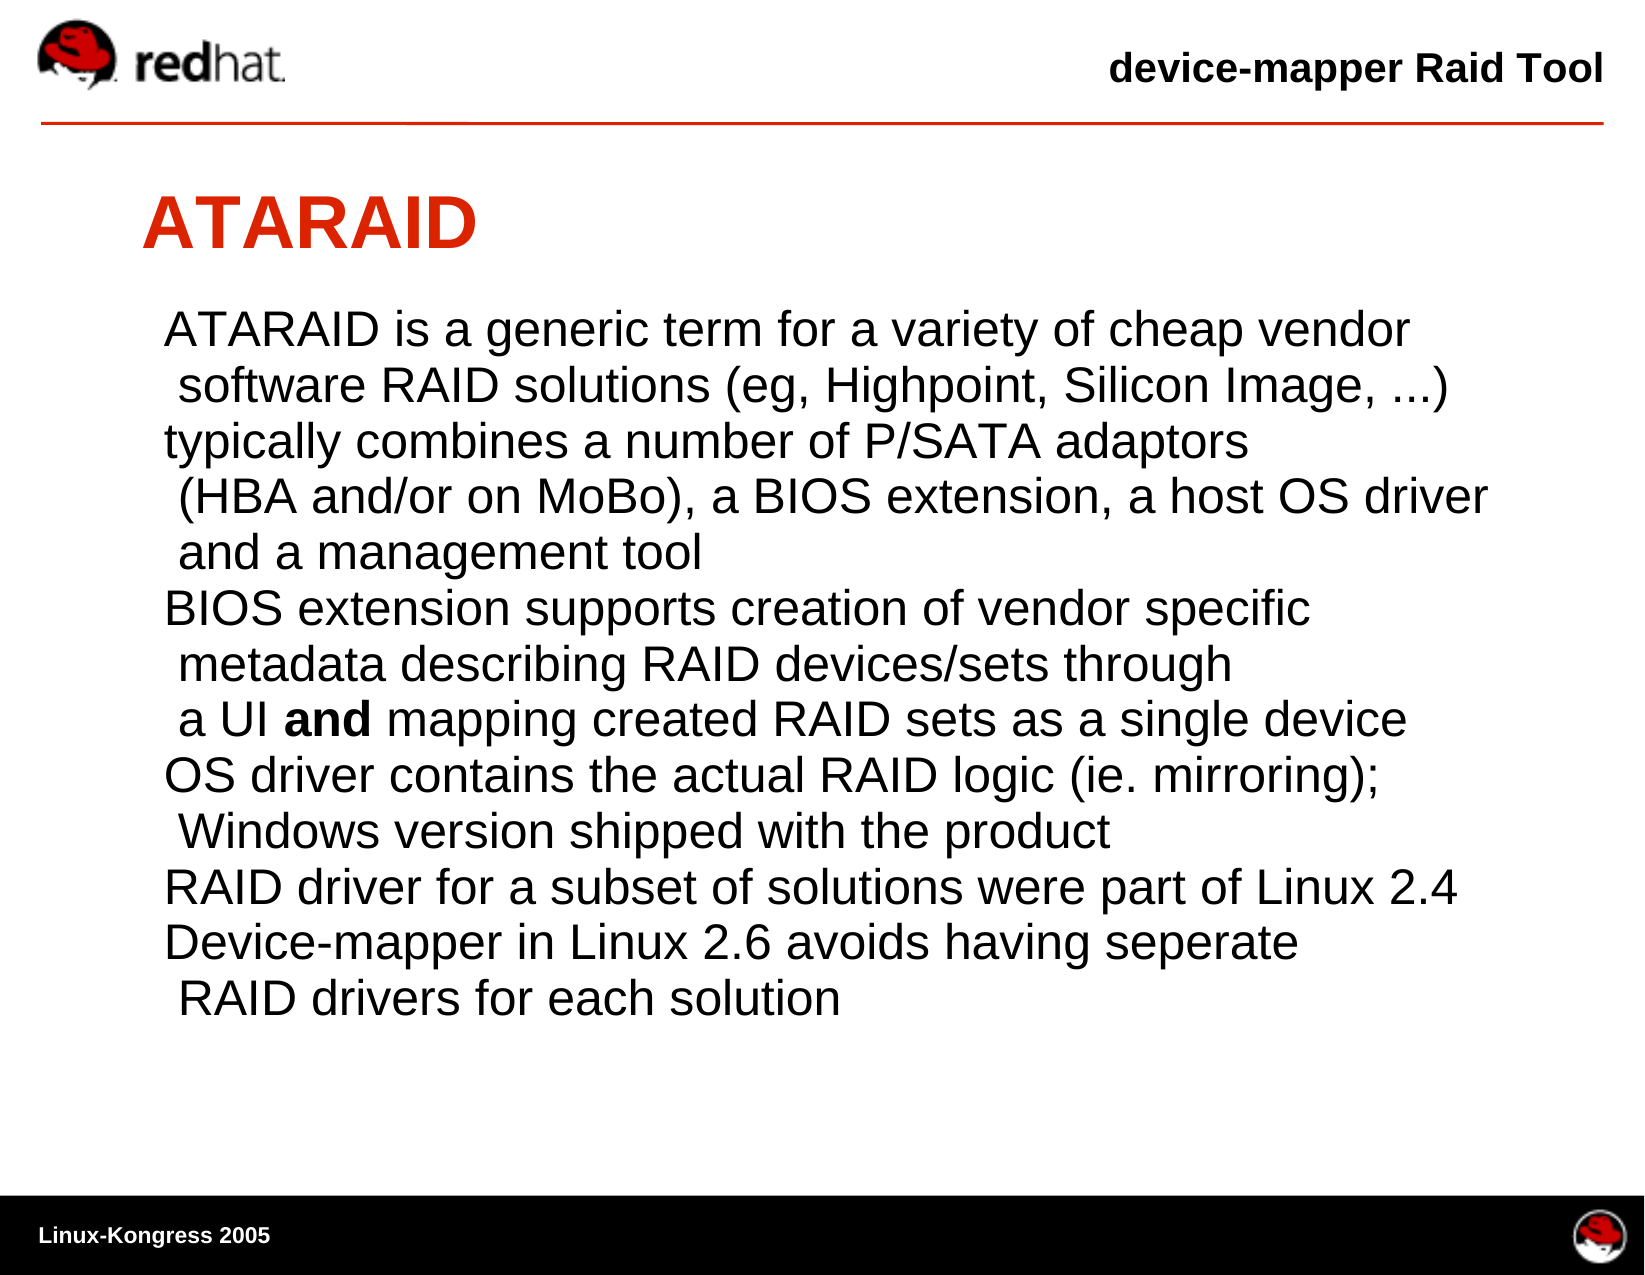

device-mapper Raid Tool
ATARAID
 ATARAID is a generic term for a variety of cheap vendor
 software RAID solutions (eg, Highpoint, Silicon Image, ...)
 typically combines a number of P/SATA adaptors
 (HBA and/or on MoBo), a BIOS extension, a host OS driver
 and a management tool
 BIOS extension supports creation of vendor specific
 metadata describing RAID devices/sets through
 a UI and mapping created RAID sets as a single device
 OS driver contains the actual RAID logic (ie. mirroring);
 Windows version shipped with the product
 RAID driver for a subset of solutions were part of Linux 2.4
 Device-mapper in Linux 2.6 avoids having seperate
 RAID drivers for each solution
Linux-Kongress 2005